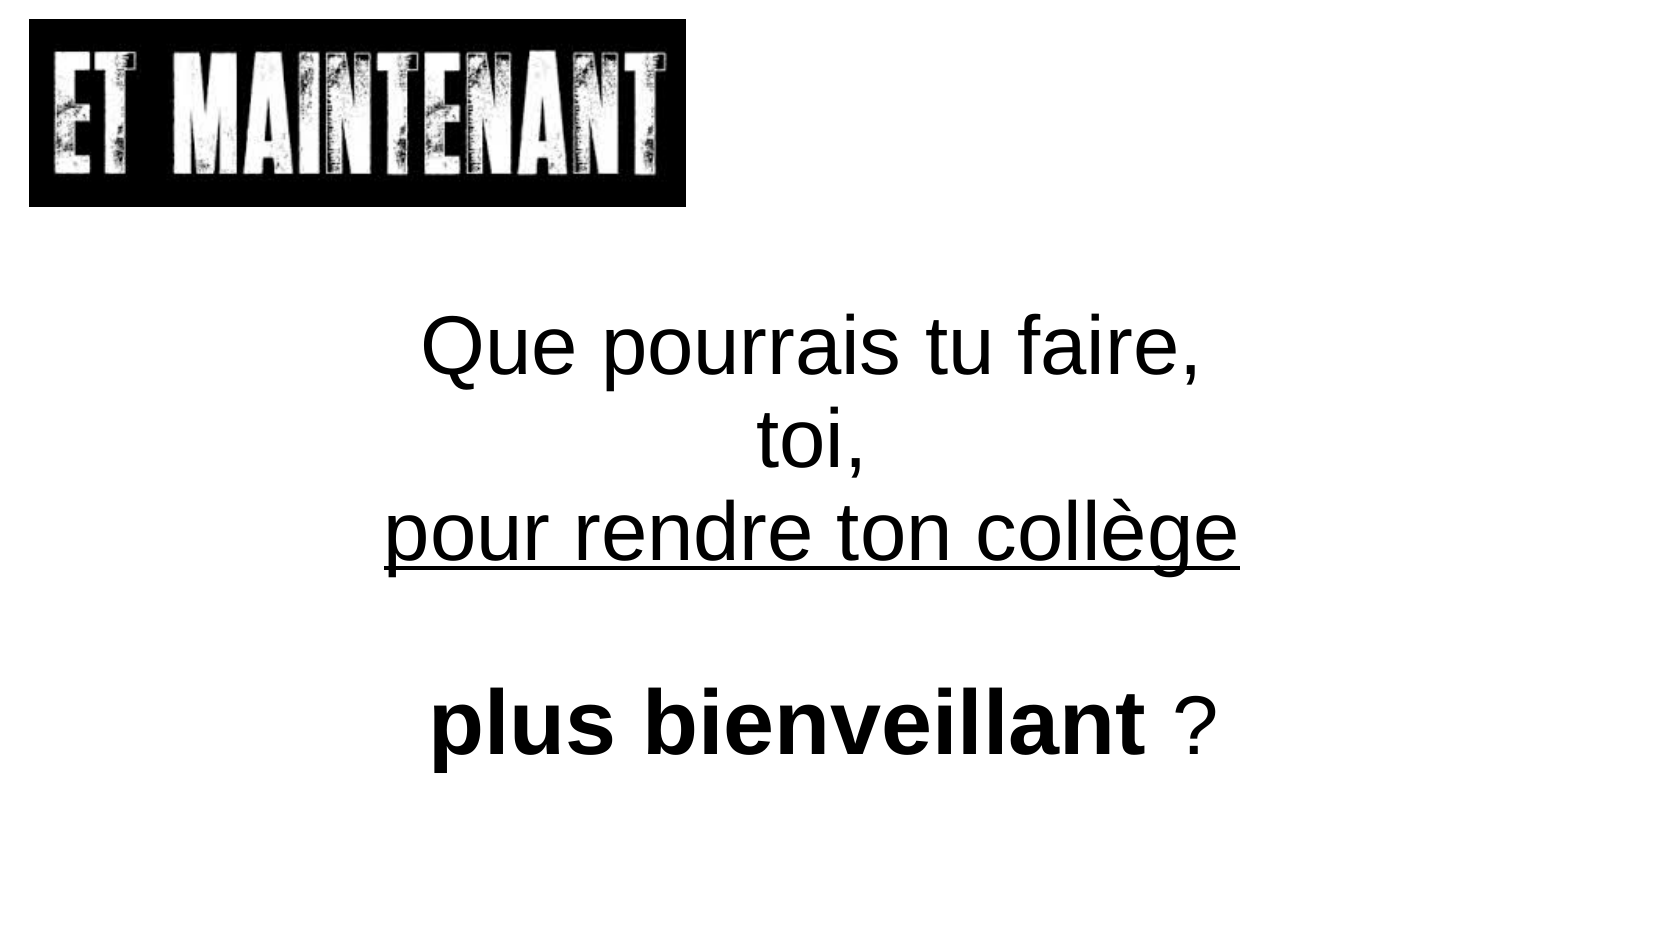

Que pourrais tu faire,
toi,
pour rendre ton collège
 plus bienveillant ?